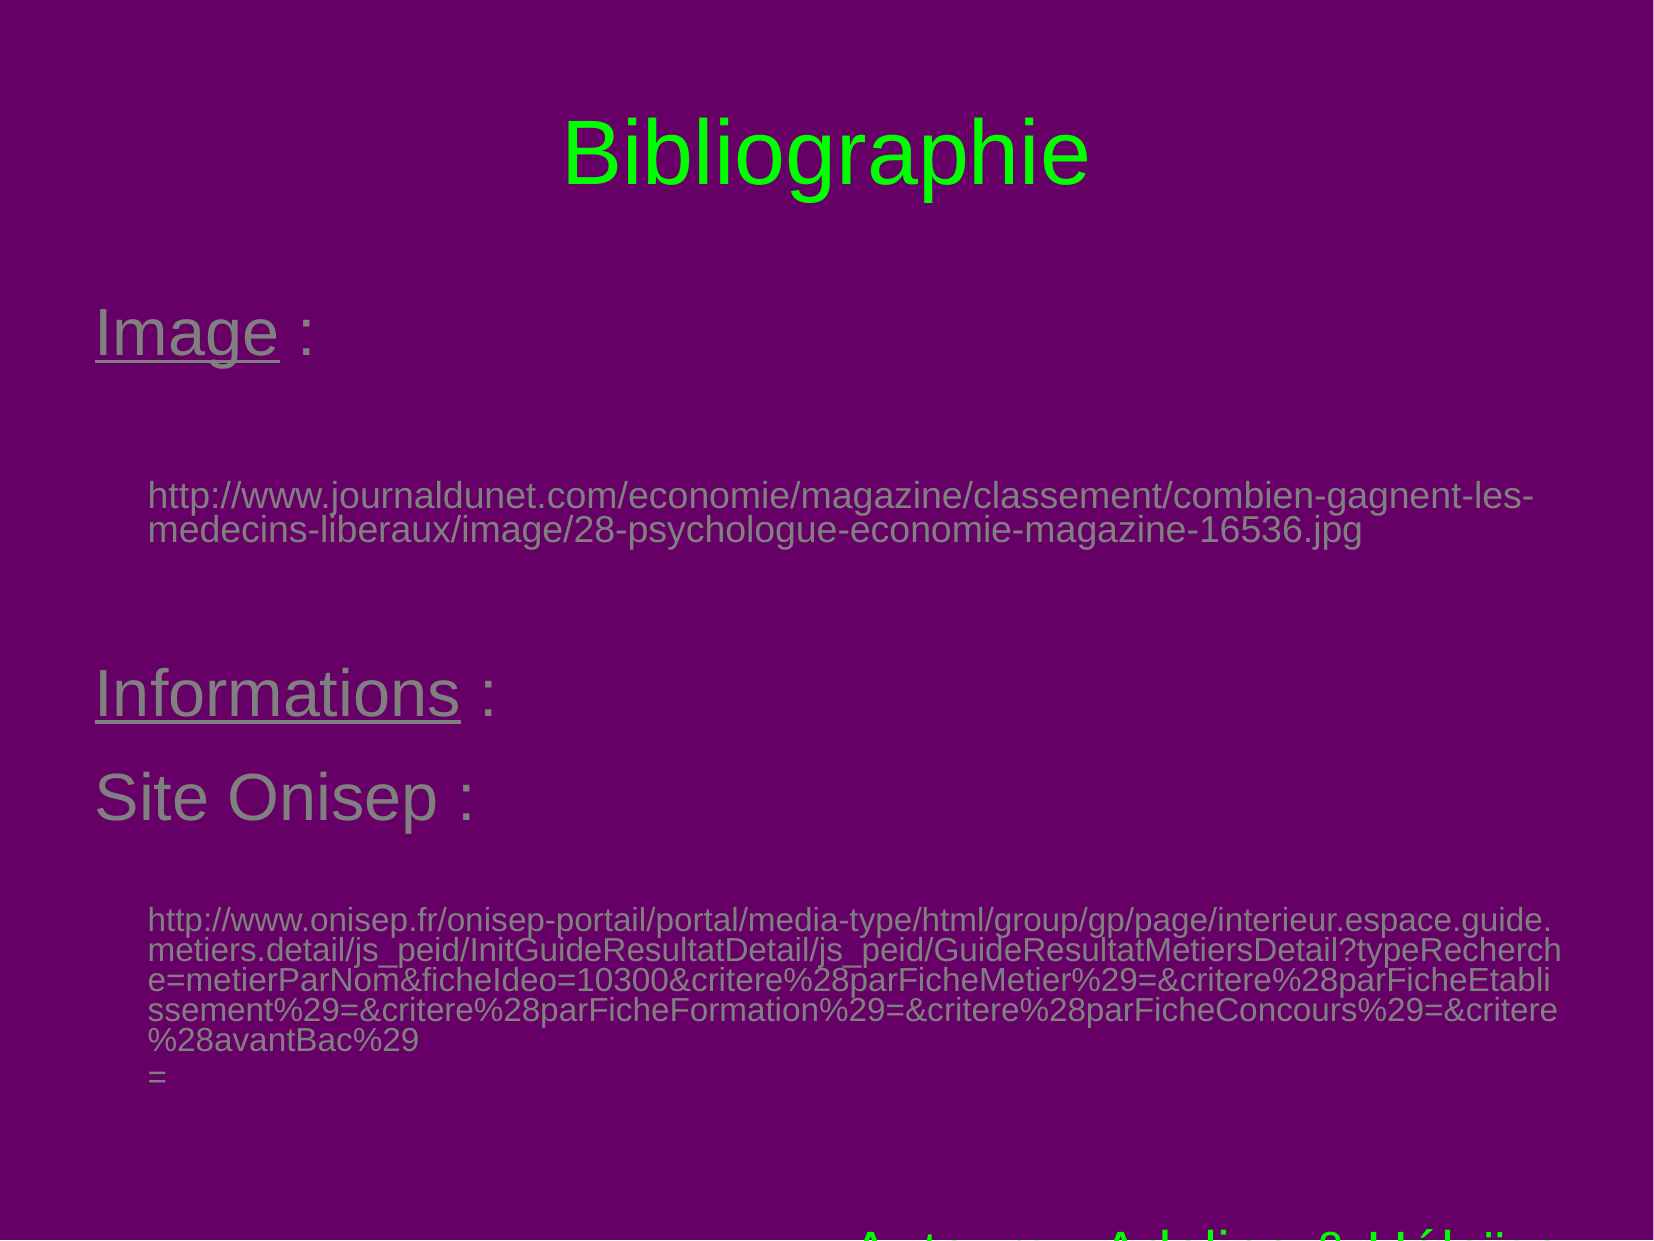

# Bibliographie
Image :
 http://www.journaldunet.com/economie/magazine/classement/combien-gagnent-les-medecins-liberaux/image/28-psychologue-economie-magazine-16536.jpg
Informations :
Site Onisep :
 http://www.onisep.fr/onisep-portail/portal/media-type/html/group/gp/page/interieur.espace.guide.metiers.detail/js_peid/InitGuideResultatDetail/js_peid/GuideResultatMetiersDetail?typeRecherche=metierParNom&ficheIdeo=10300&critere%28parFicheMetier%29=&critere%28parFicheEtablissement%29=&critere%28parFicheFormation%29=&critere%28parFicheConcours%29=&critere%28avantBac%29=
Auteurs : Adeline & Héloïse